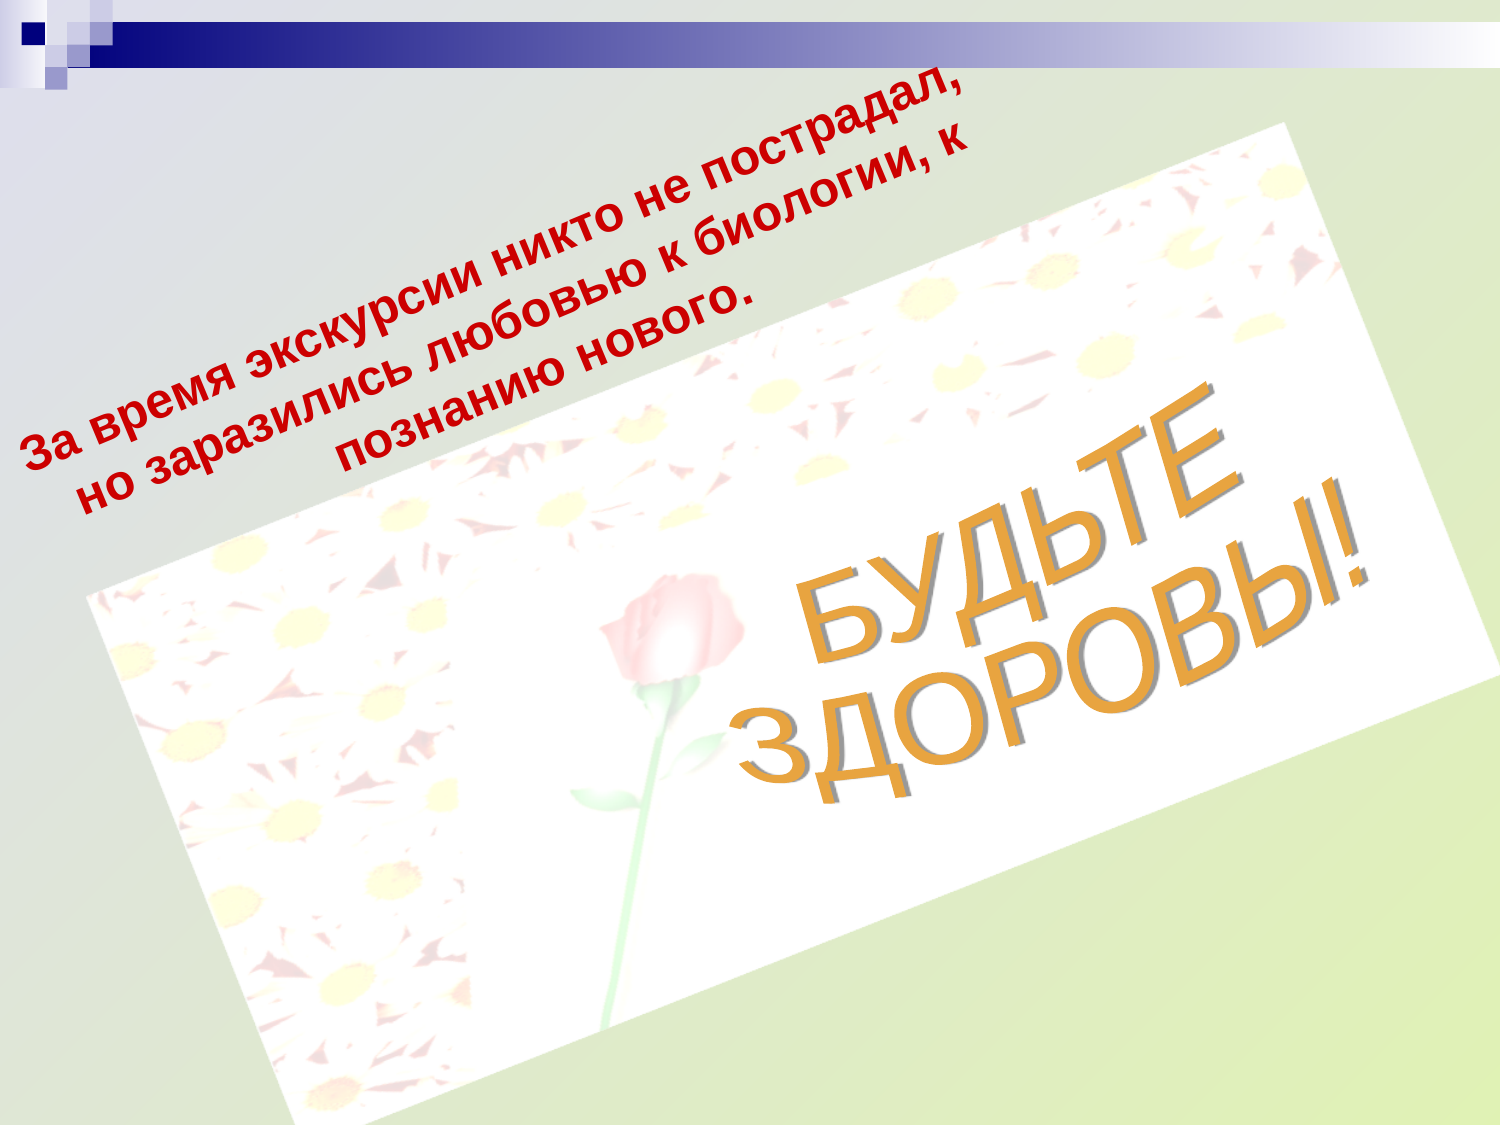

За время экскурсии никто не пострадал,
но заразились любовью к биологии, к познанию нового.
БУДЬТЕ
ЗДОРОВЫ!